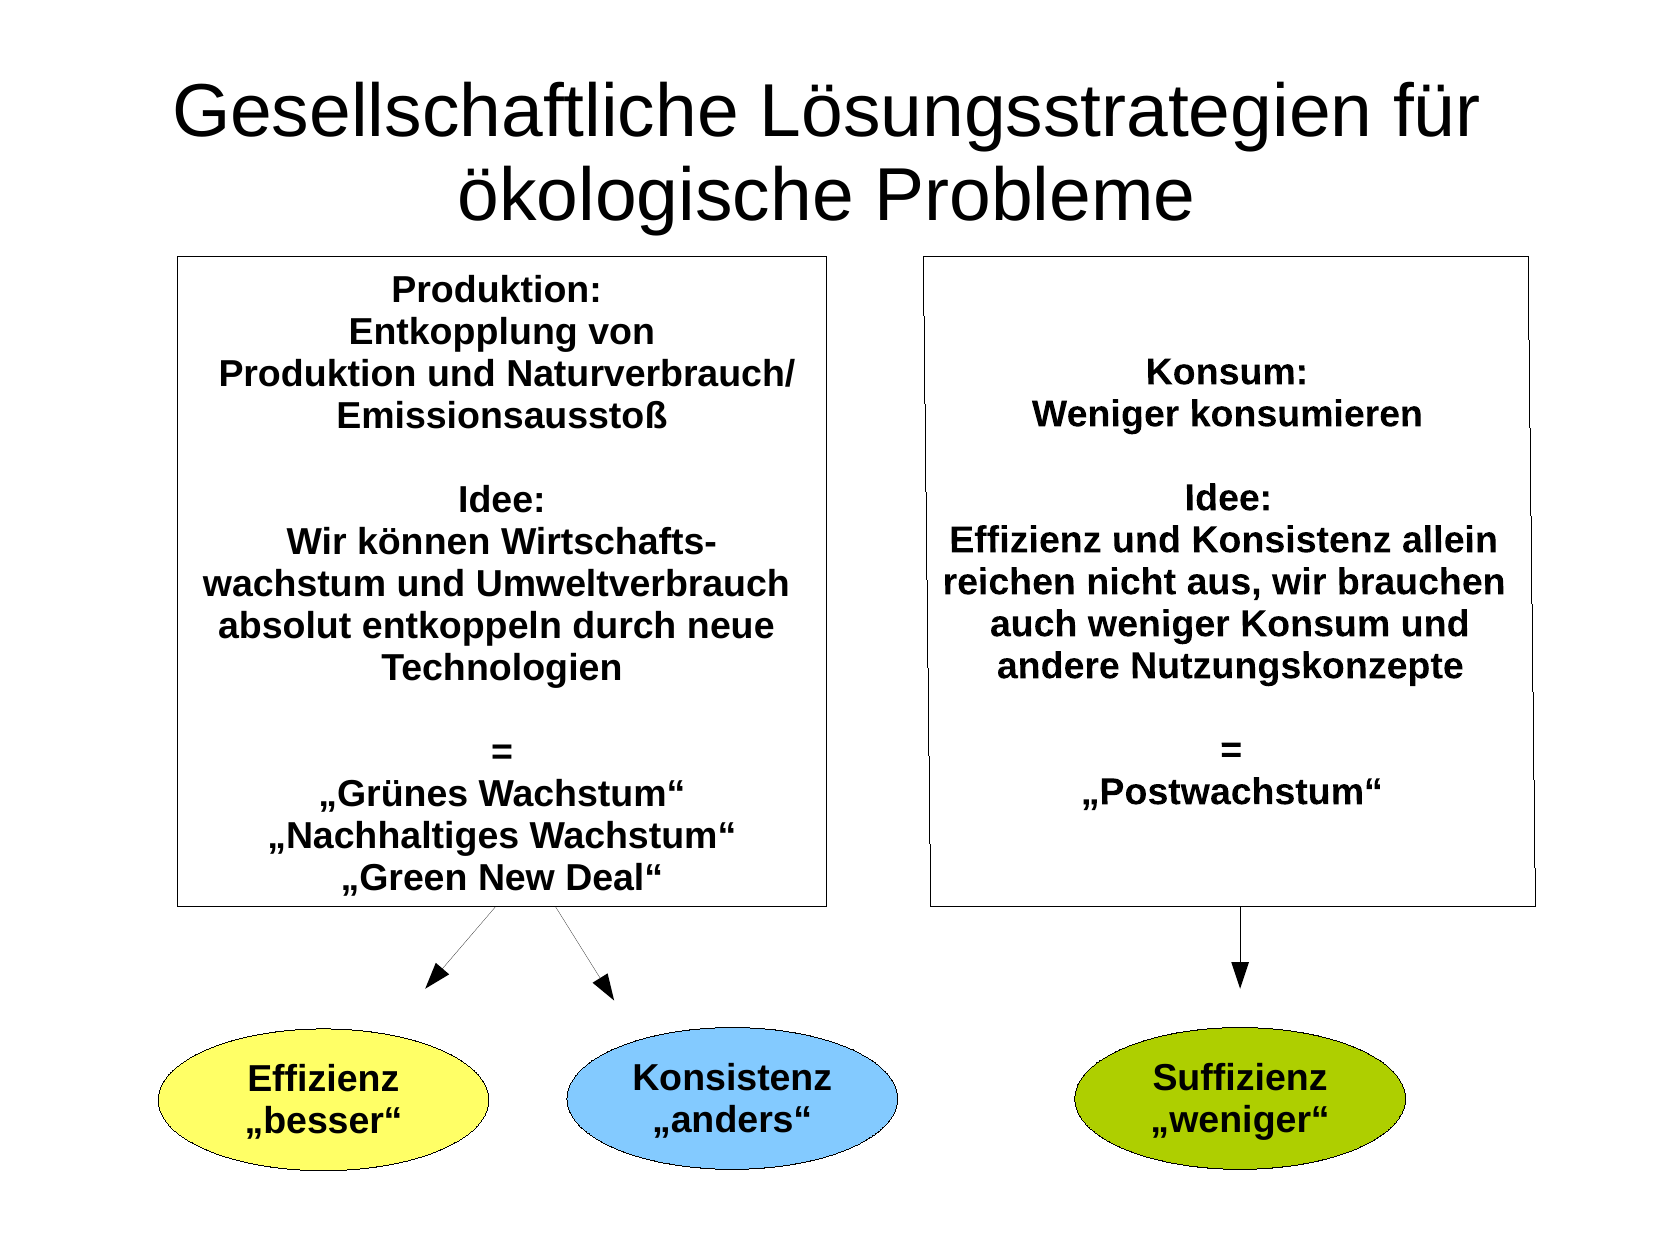

# Gesellschaftliche Lösungsstrategien für ökologische Probleme
Produktion:
Entkopplung von
 Produktion und Naturverbrauch/
Emissionsausstoß
Idee:
Wir können Wirtschafts-
wachstum und Umweltverbrauch
absolut entkoppeln durch neue
Technologien
=
„Grünes Wachstum“
„Nachhaltiges Wachstum“
„Green New Deal“
Konsum:
Weniger konsumieren
Idee:
Effizienz und Konsistenz allein
reichen nicht aus, wir brauchen
auch weniger Konsum und
andere Nutzungskonzepte
=
„Postwachstum“
Konsistenz
„anders“
Suffizienz
„weniger“
Effizienz
„besser“